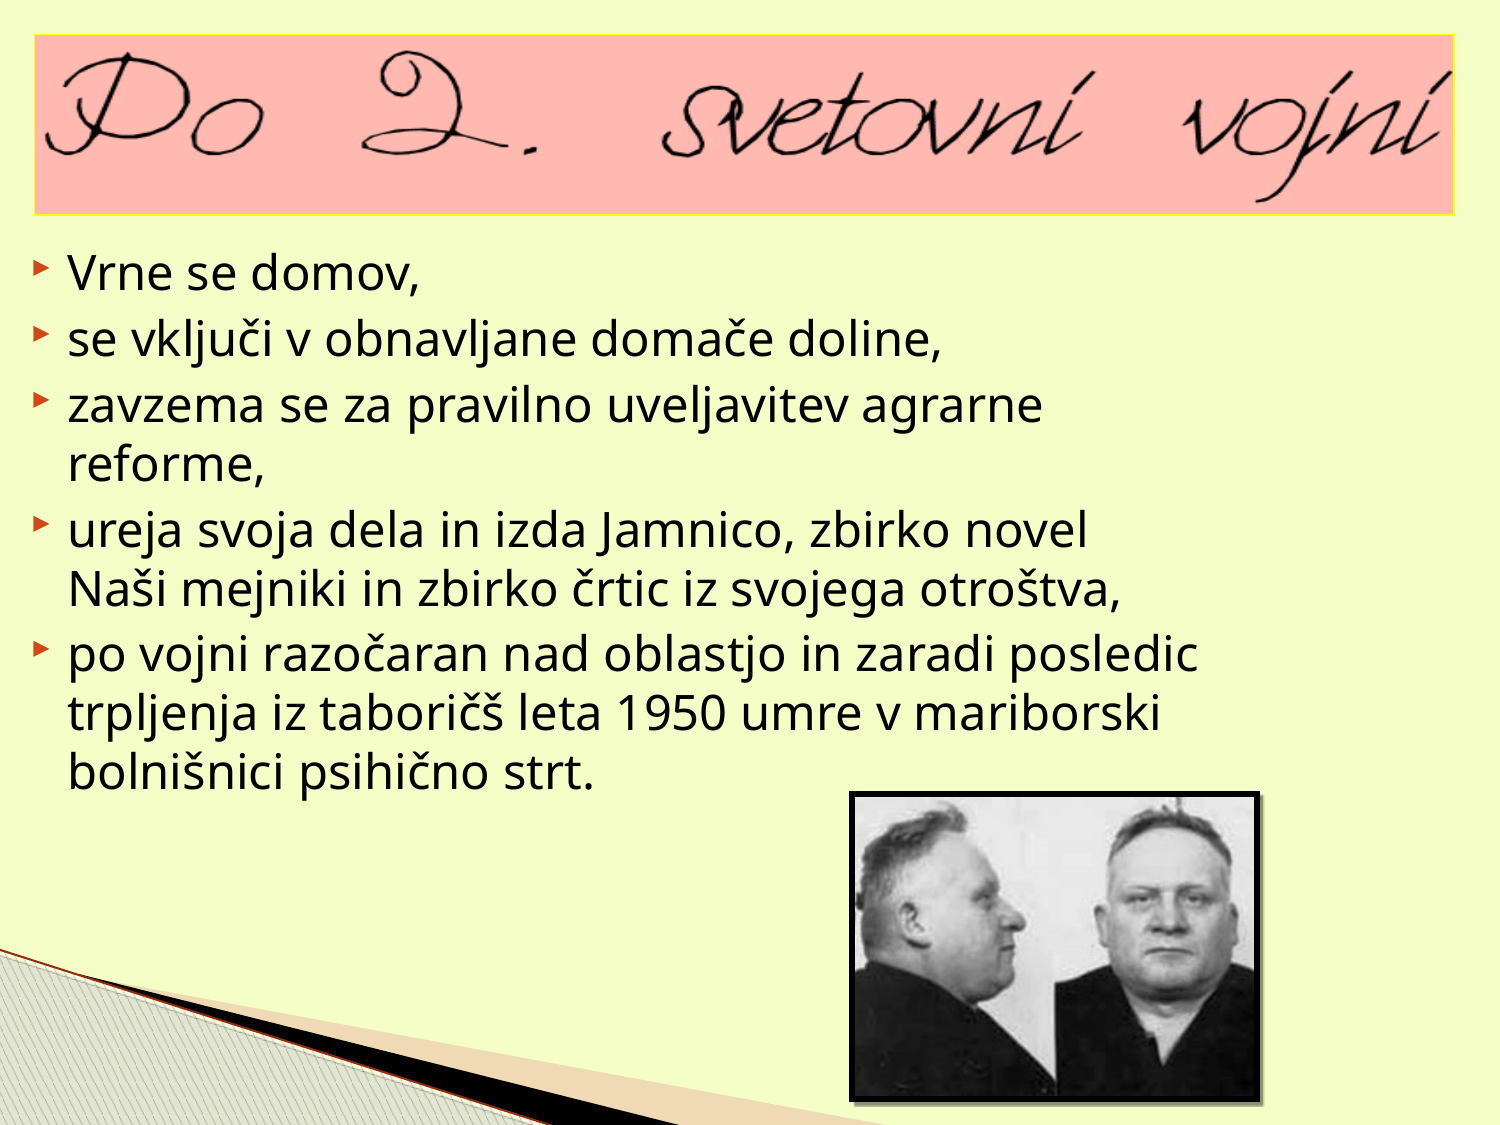

# Vrne se domov,
se vključi v obnavljane domače doline,
zavzema se za pravilno uveljavitev agrarne reforme,
ureja svoja dela in izda Jamnico, zbirko novel Naši mejniki in zbirko črtic iz svojega otroštva,
po vojni razočaran nad oblastjo in zaradi posledic trpljenja iz taboričš leta 1950 umre v mariborski bolnišnici psihično strt.